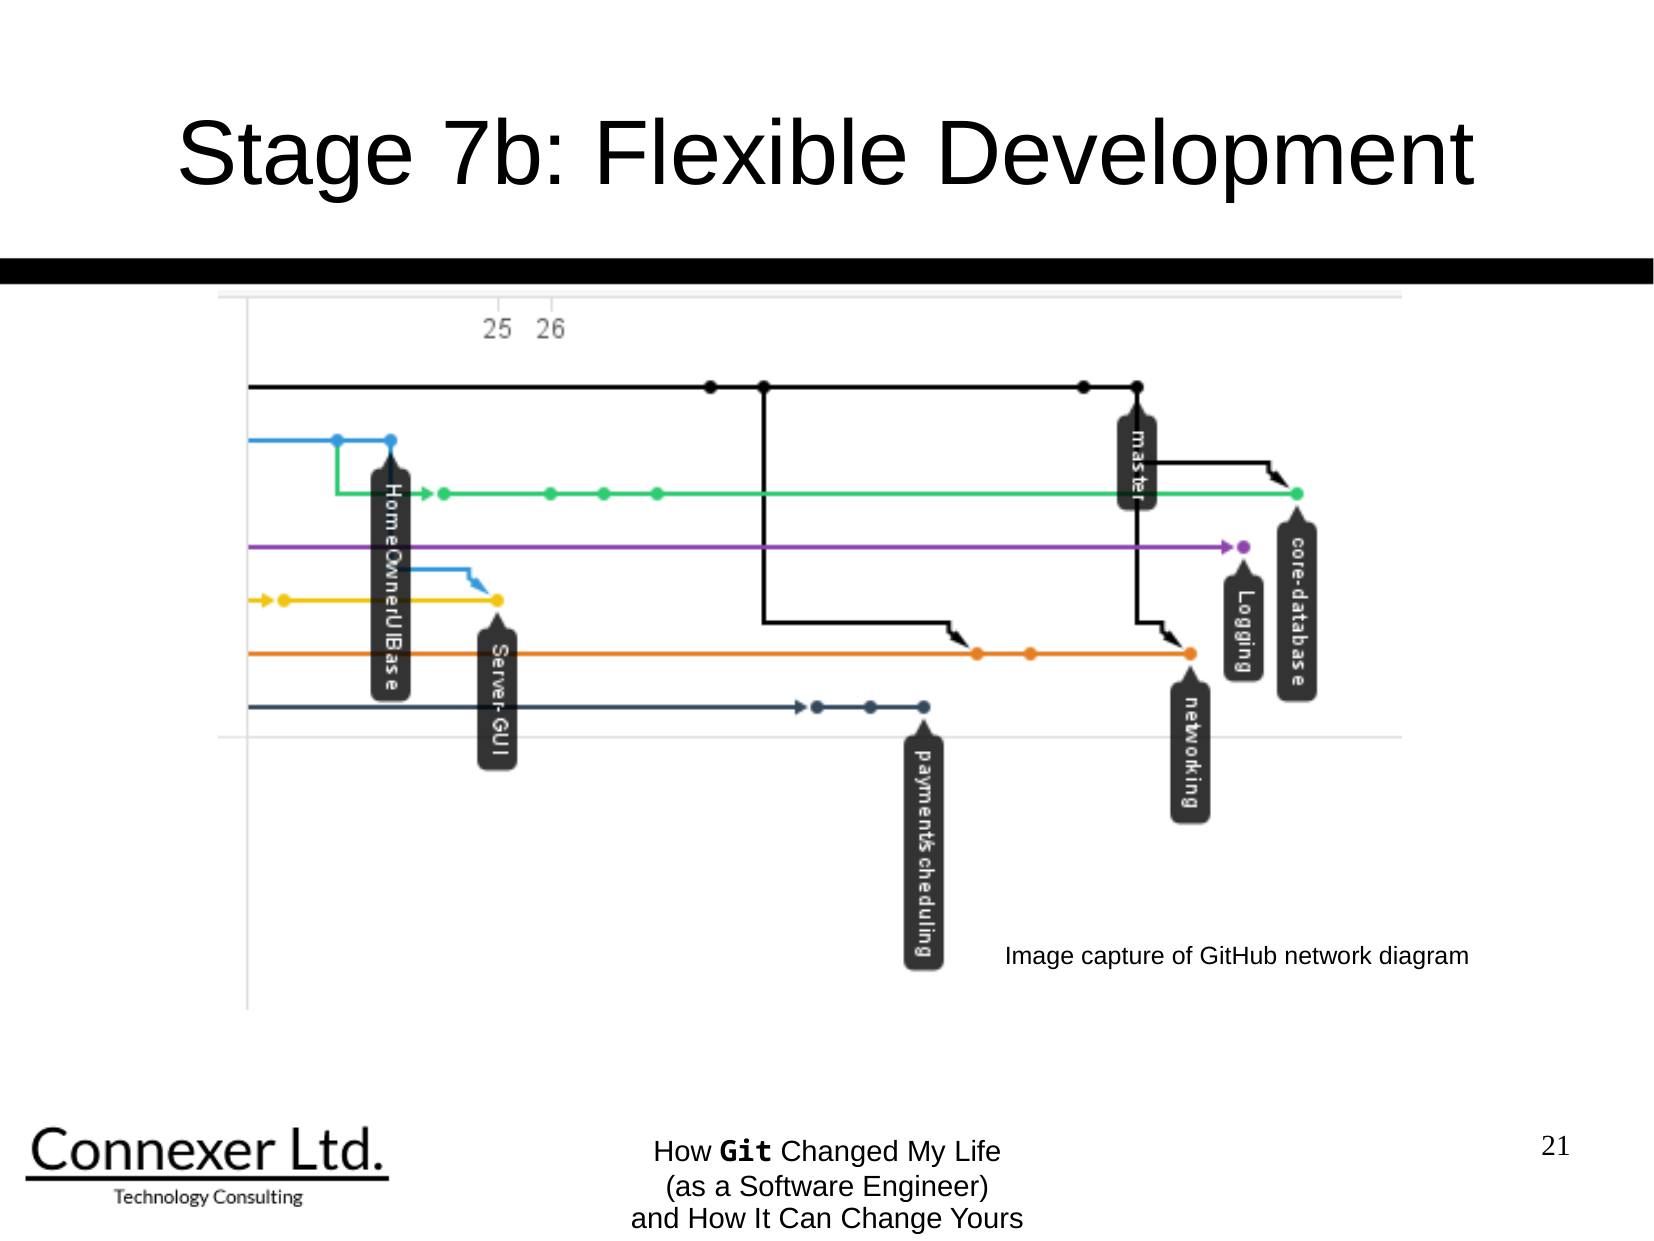

# Stage 7b: Flexible Development
Image capture of GitHub network diagram
21